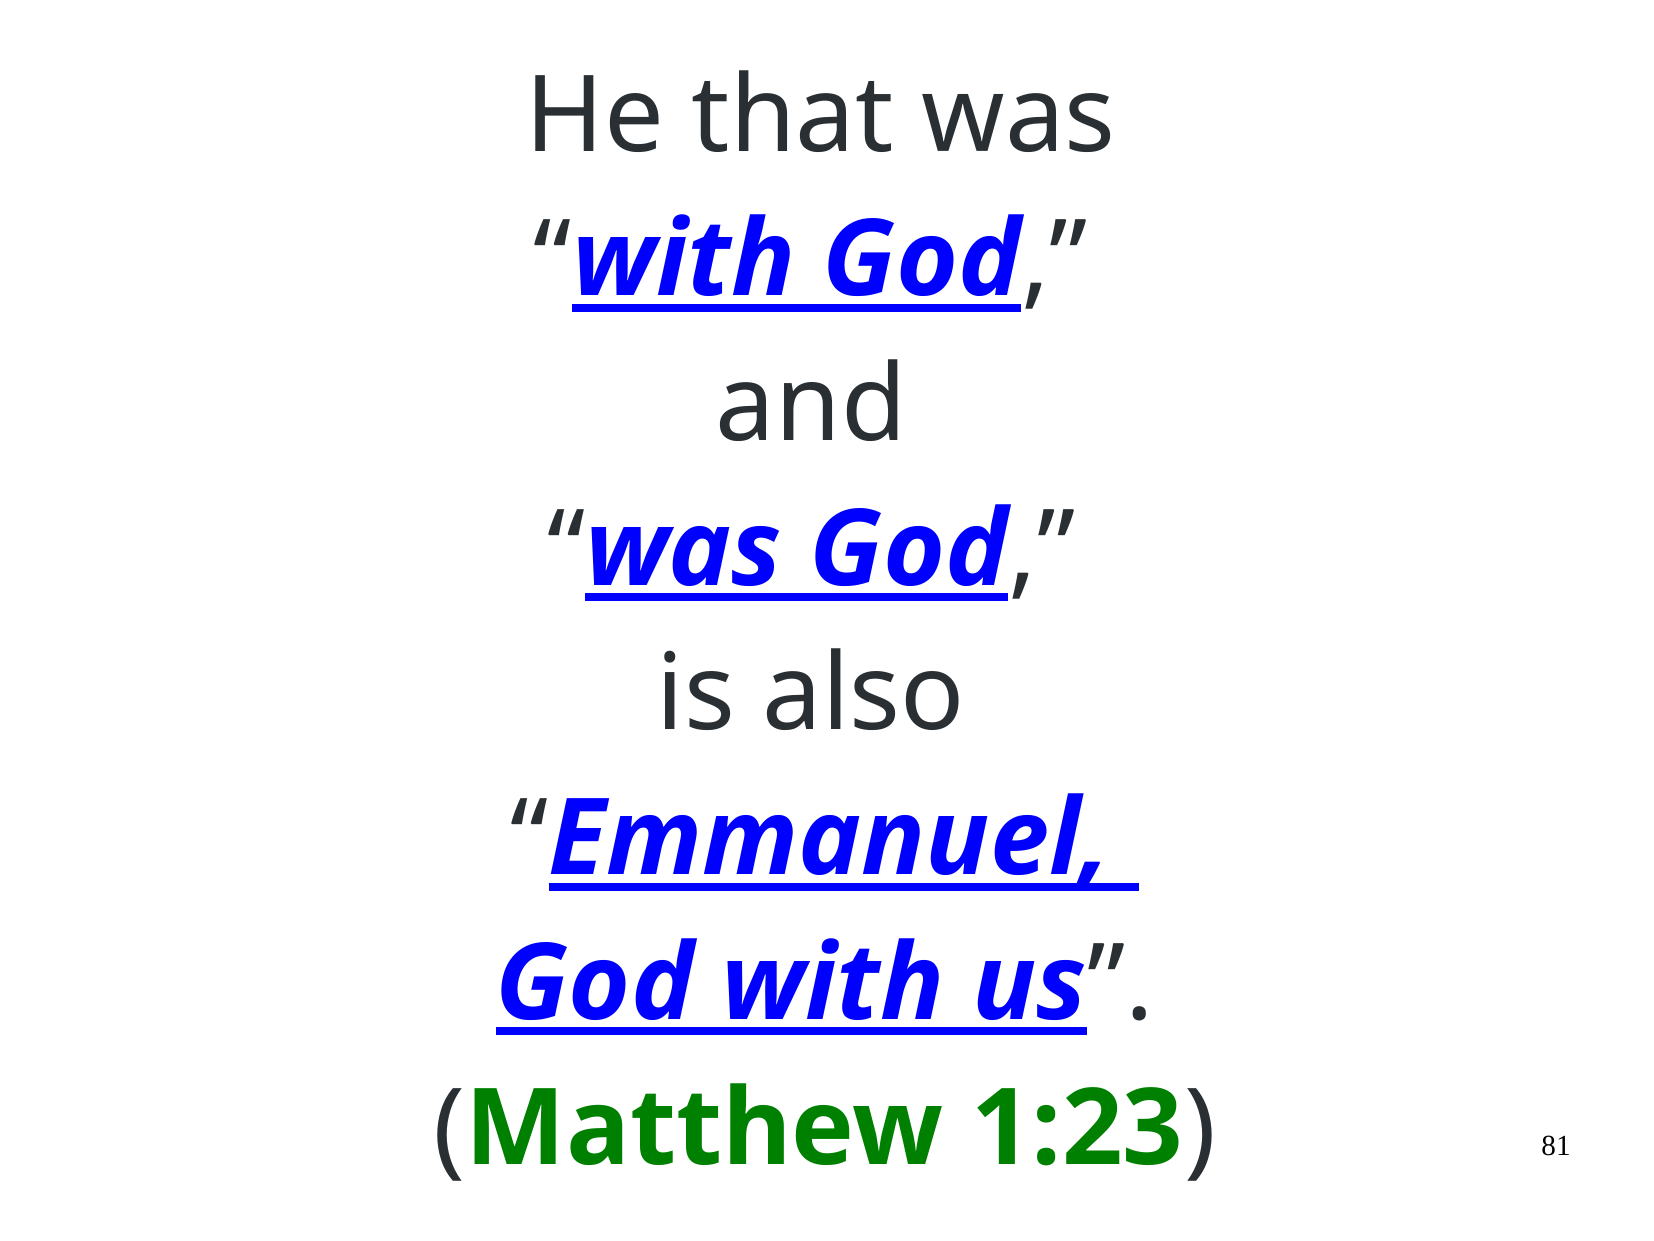

# He that was “with God,” and “was God,” is also “Emmanuel, God with us”. (Matthew 1:23)
81